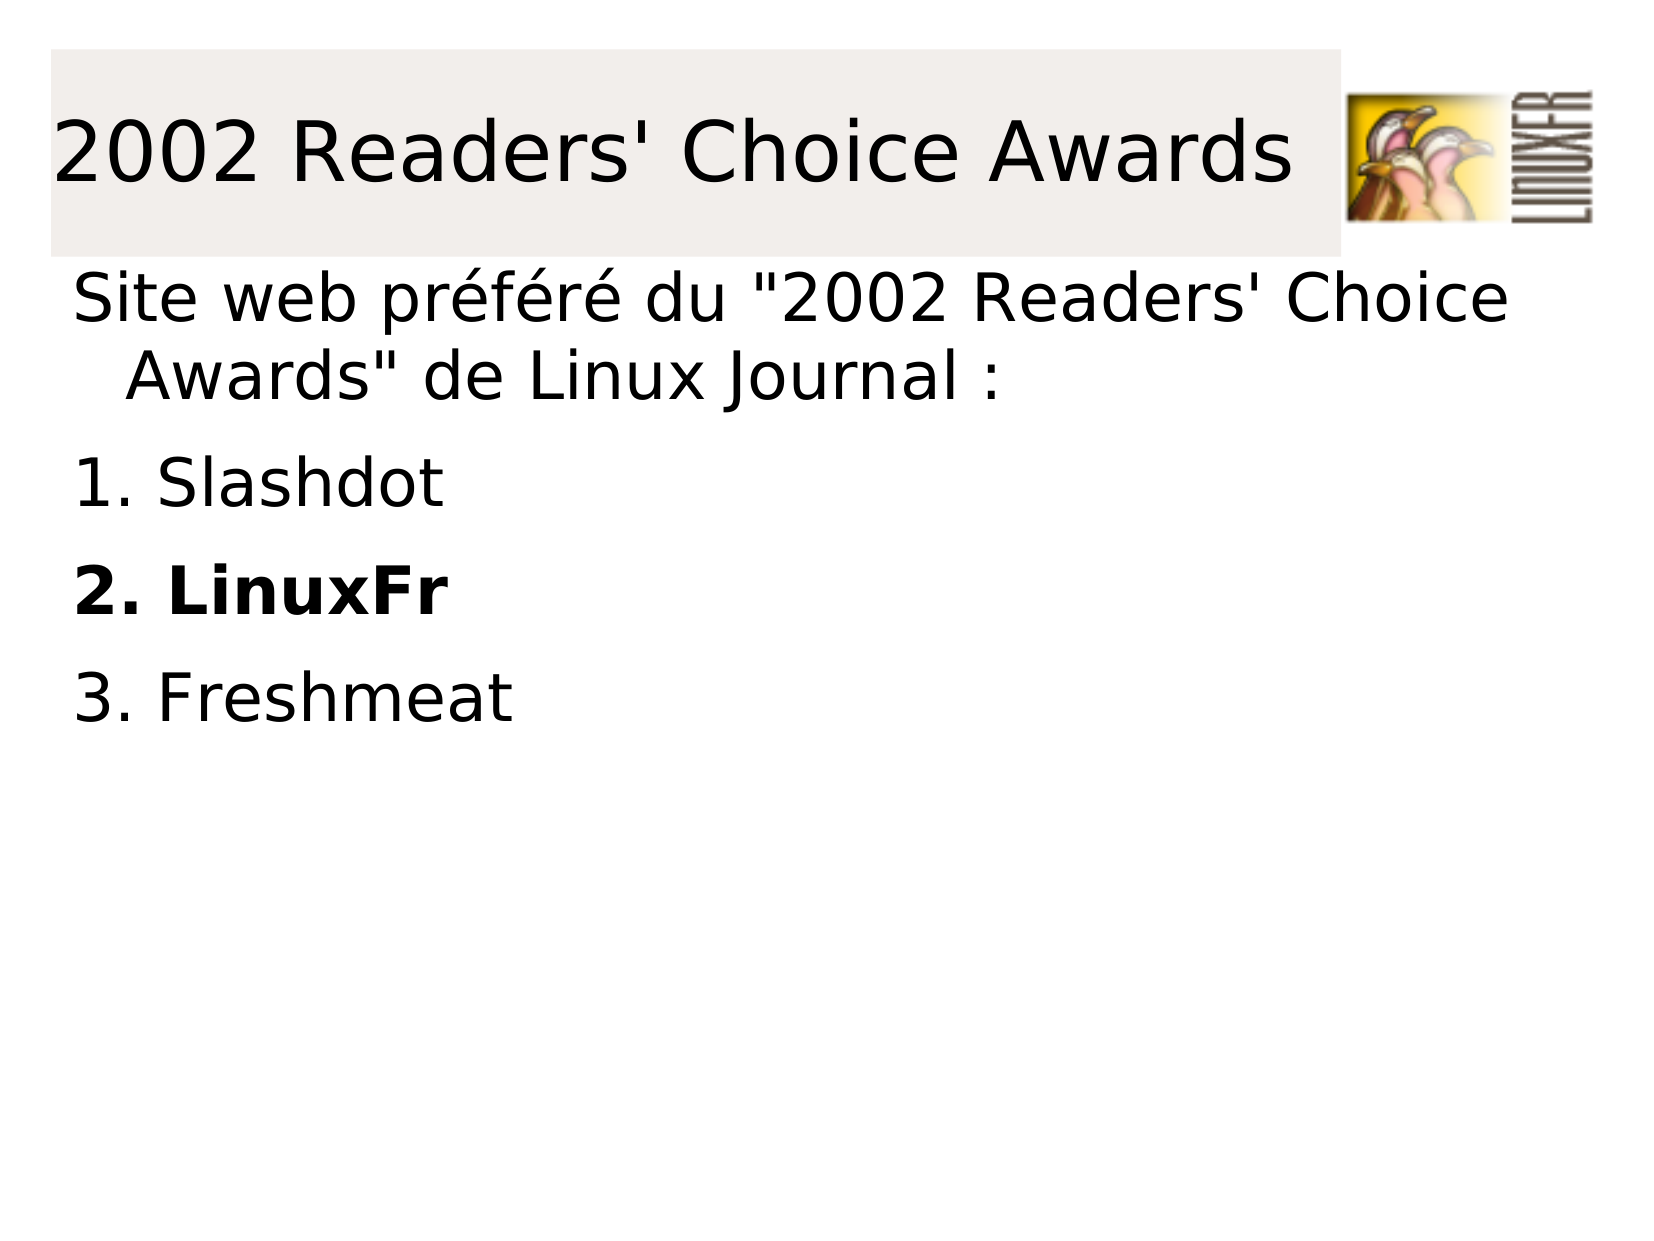

# 2002 Readers' Choice Awards
Site web préféré du "2002 Readers' Choice Awards" de Linux Journal :
1. Slashdot
2. LinuxFr
3. Freshmeat